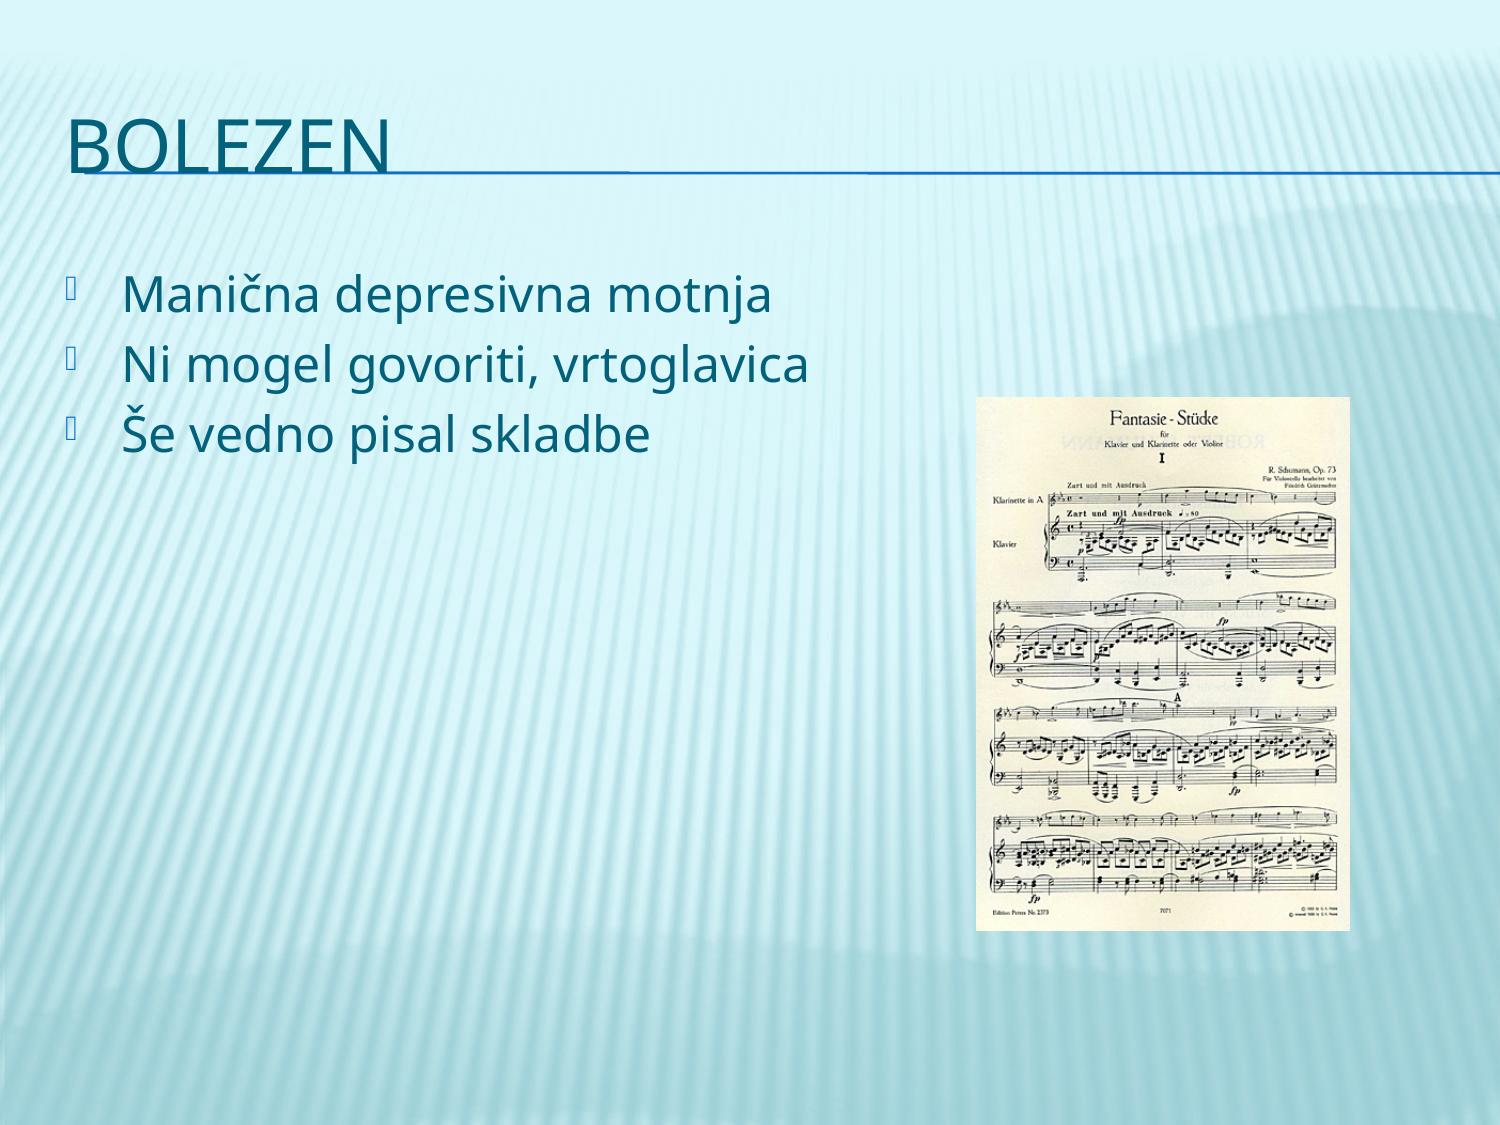

# BOLEZEN
Manična depresivna motnja
Ni mogel govoriti, vrtoglavica
Še vedno pisal skladbe